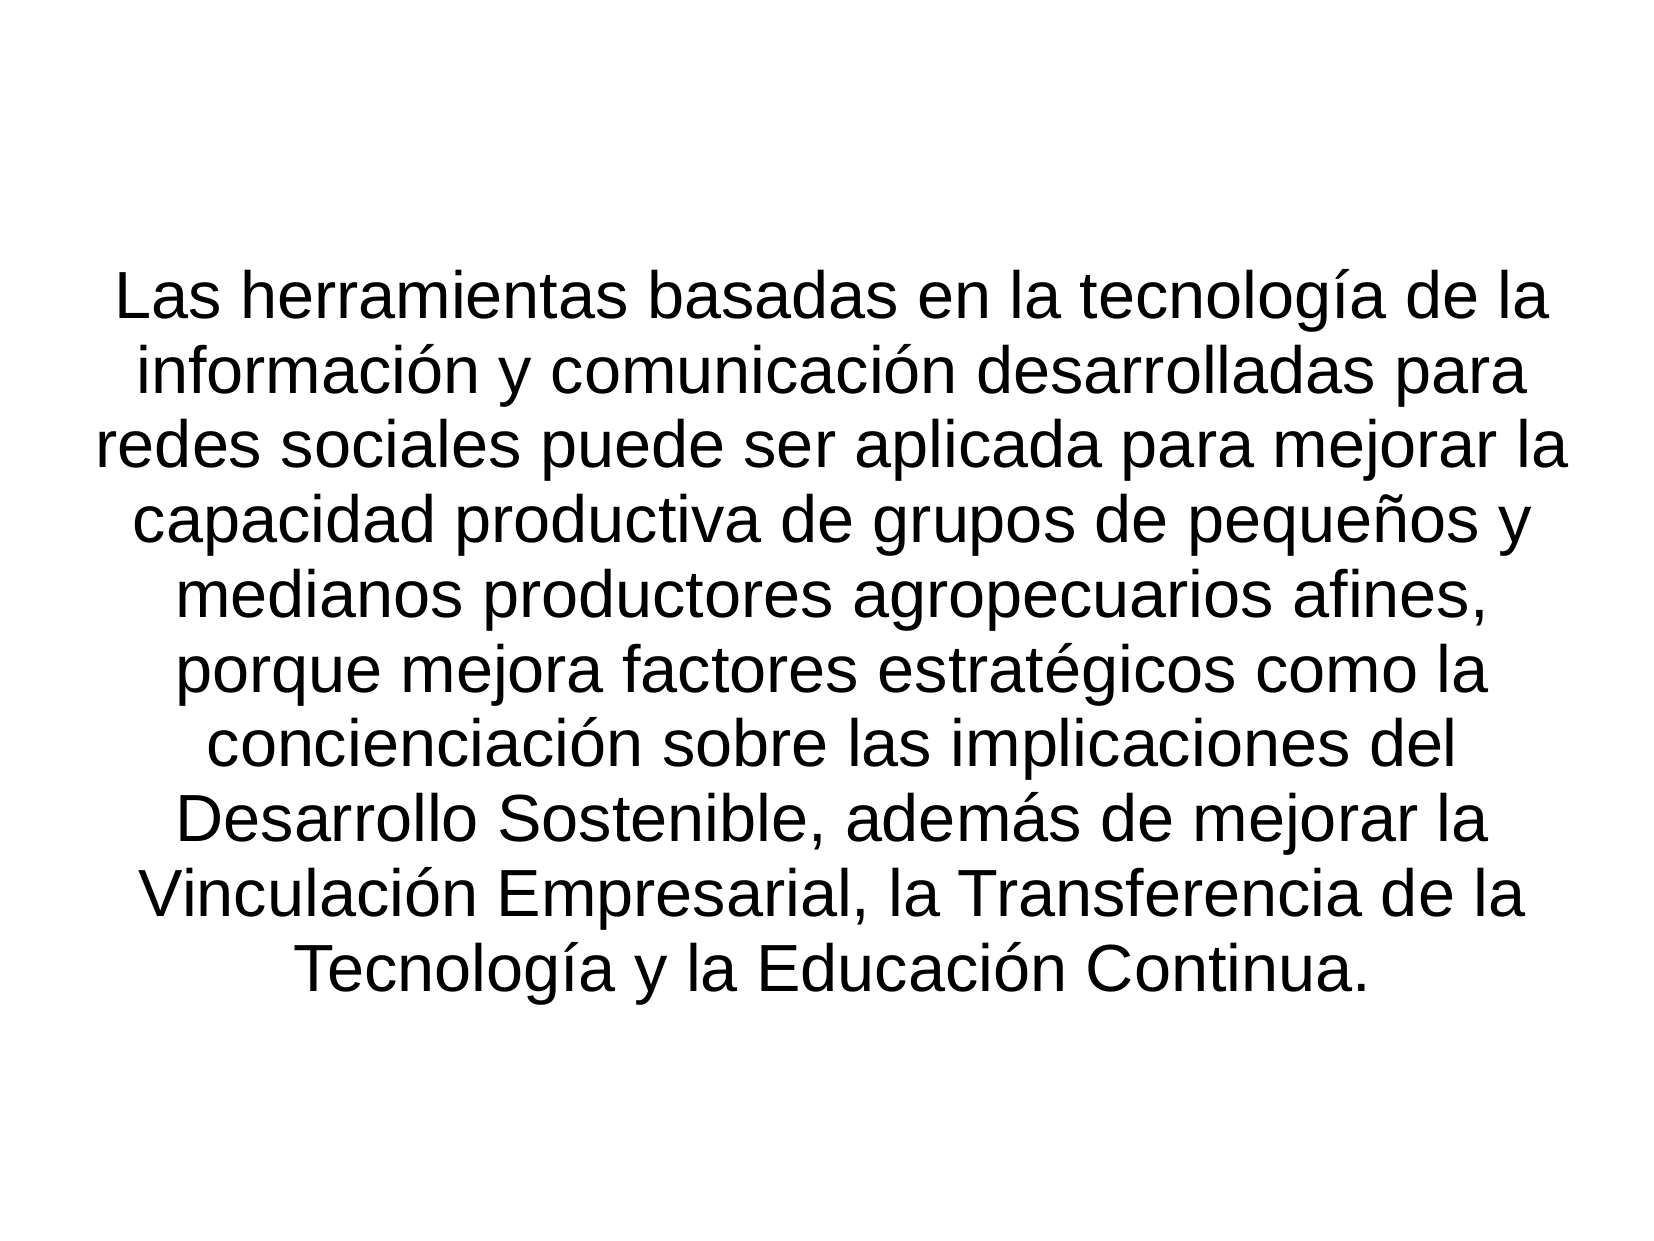

# Las herramientas basadas en la tecnología de la información y comunicación desarrolladas para redes sociales puede ser aplicada para mejorar la capacidad productiva de grupos de pequeños y medianos productores agropecuarios afines, porque mejora factores estratégicos como la concienciación sobre las implicaciones del Desarrollo Sostenible, además de mejorar la Vinculación Empresarial, la Transferencia de la Tecnología y la Educación Continua.